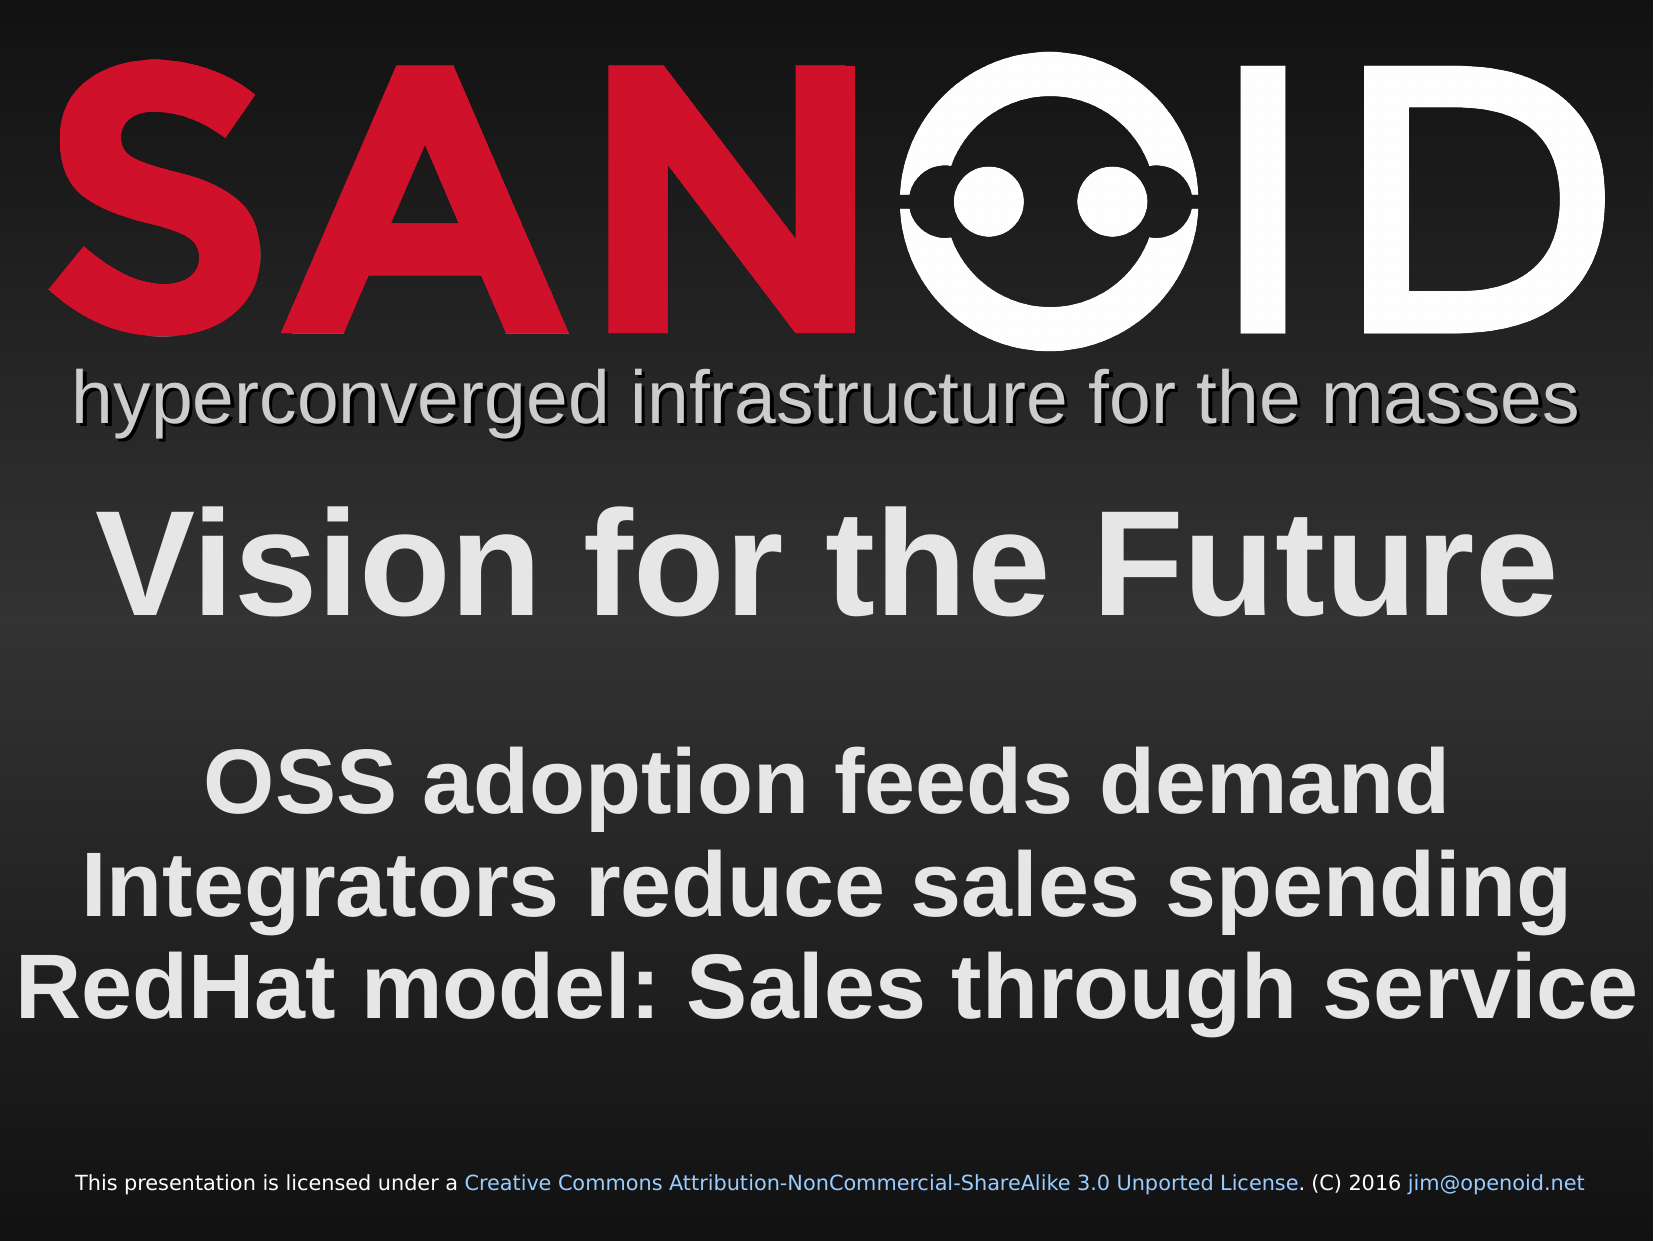

Vision for the Future
hyperconverged infrastructure for the masses
OSS adoption feeds demand
Integrators reduce sales spending
RedHat model: Sales through service
# This presentation is licensed under a Creative Commons Attribution-NonCommercial-ShareAlike 3.0 Unported License. (C) 2016 jim@openoid.net